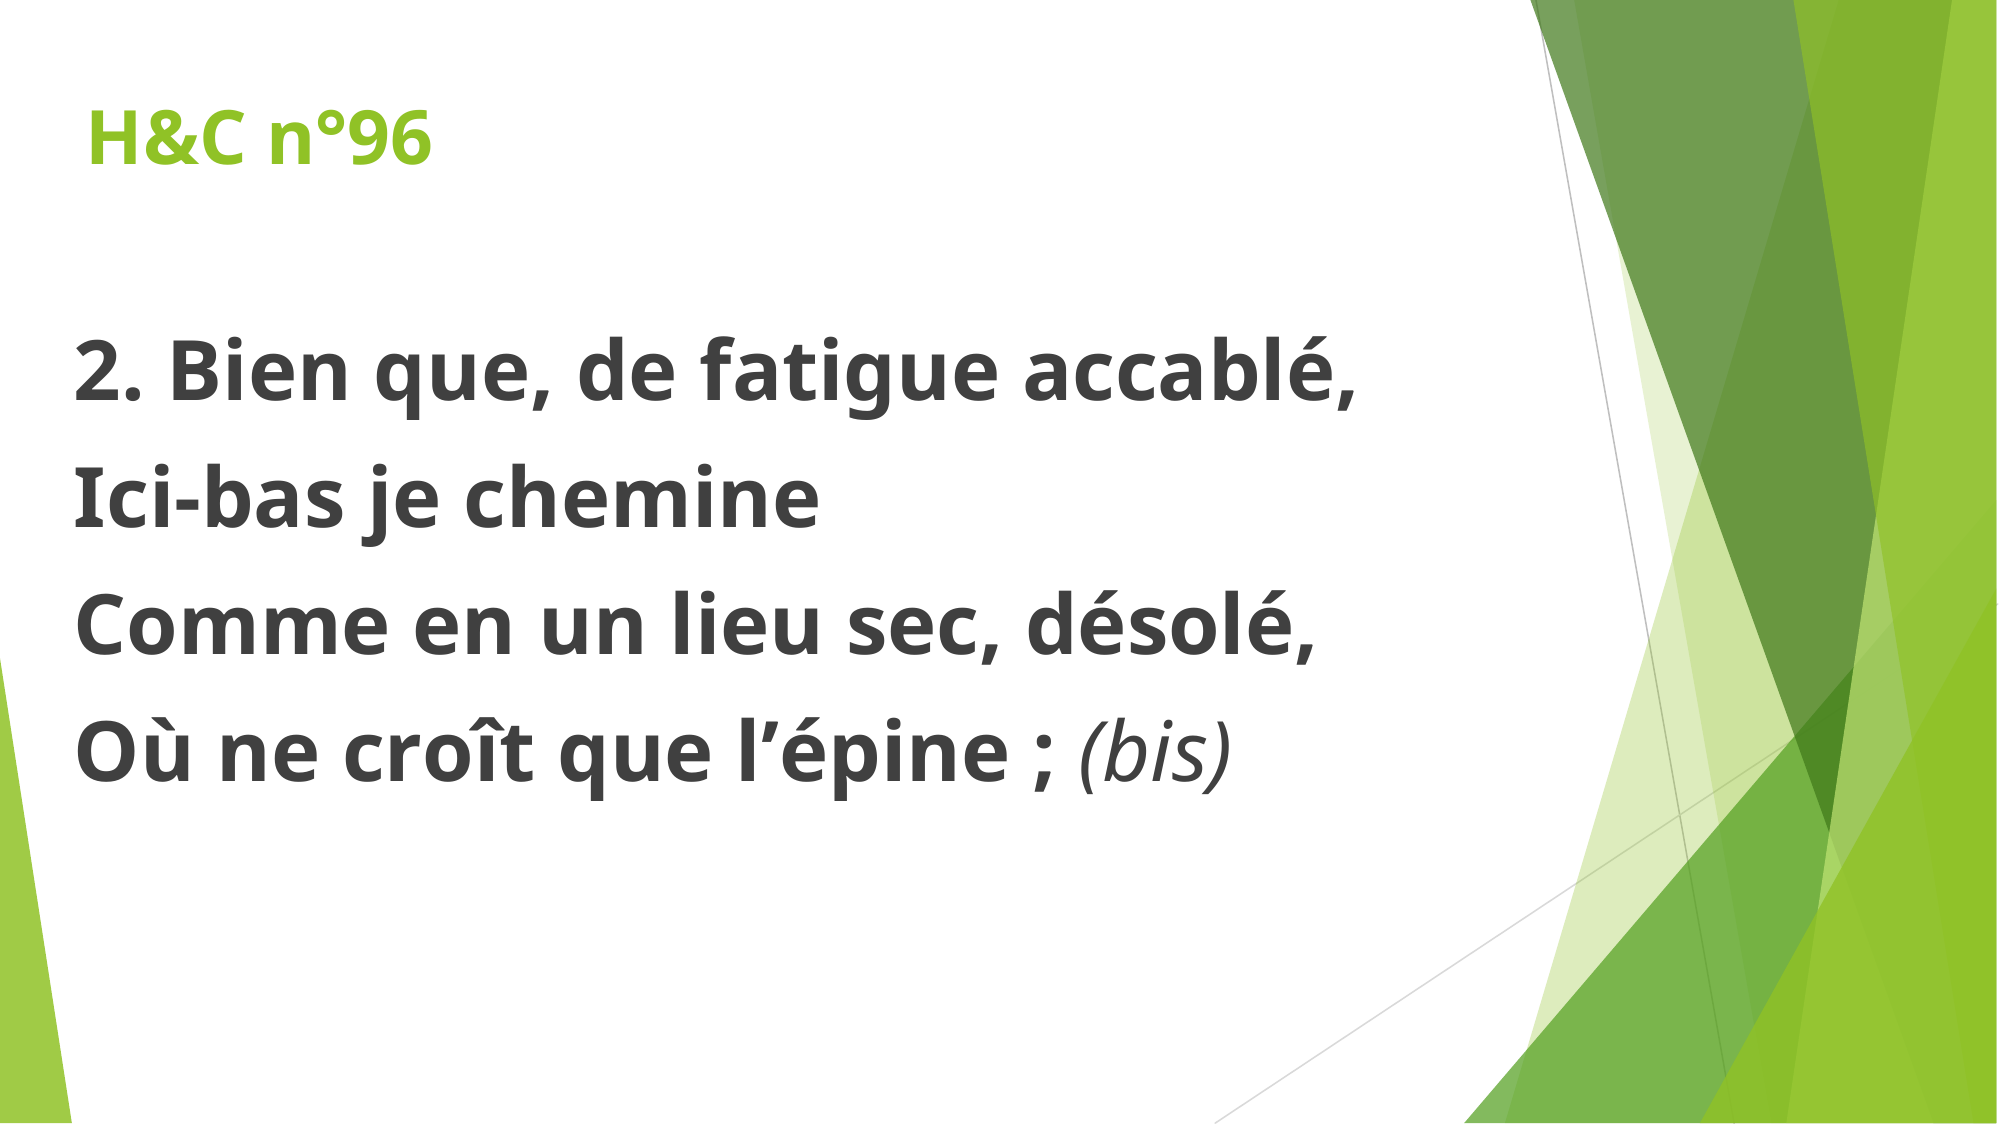

H&C n°96
2. Bien que, de fatigue accablé,
Ici-bas je chemine
Comme en un lieu sec, désolé,
Où ne croît que l’épine ; (bis)